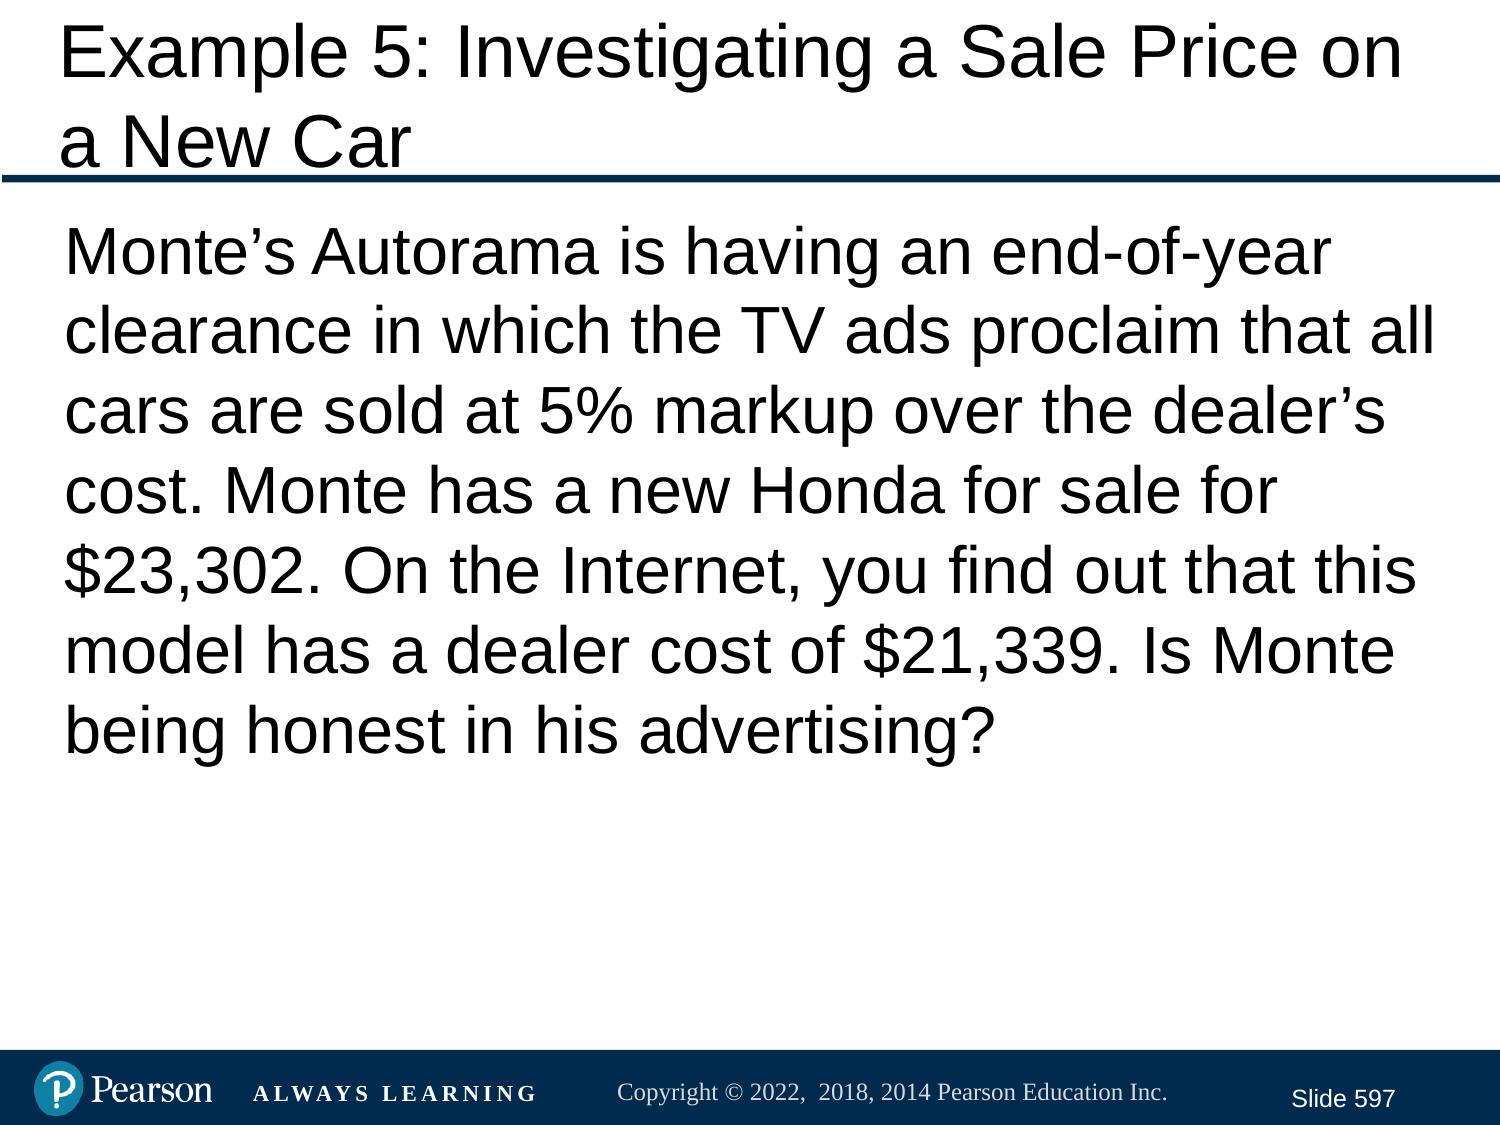

# Example 5: Investigating a Sale Price on a New Car
Monte’s Autorama is having an end-of-year clearance in which the TV ads proclaim that all cars are sold at 5% markup over the dealer’s cost. Monte has a new Honda for sale for $23,302. On the Internet, you find out that this model has a dealer cost of $21,339. Is Monte being honest in his advertising?